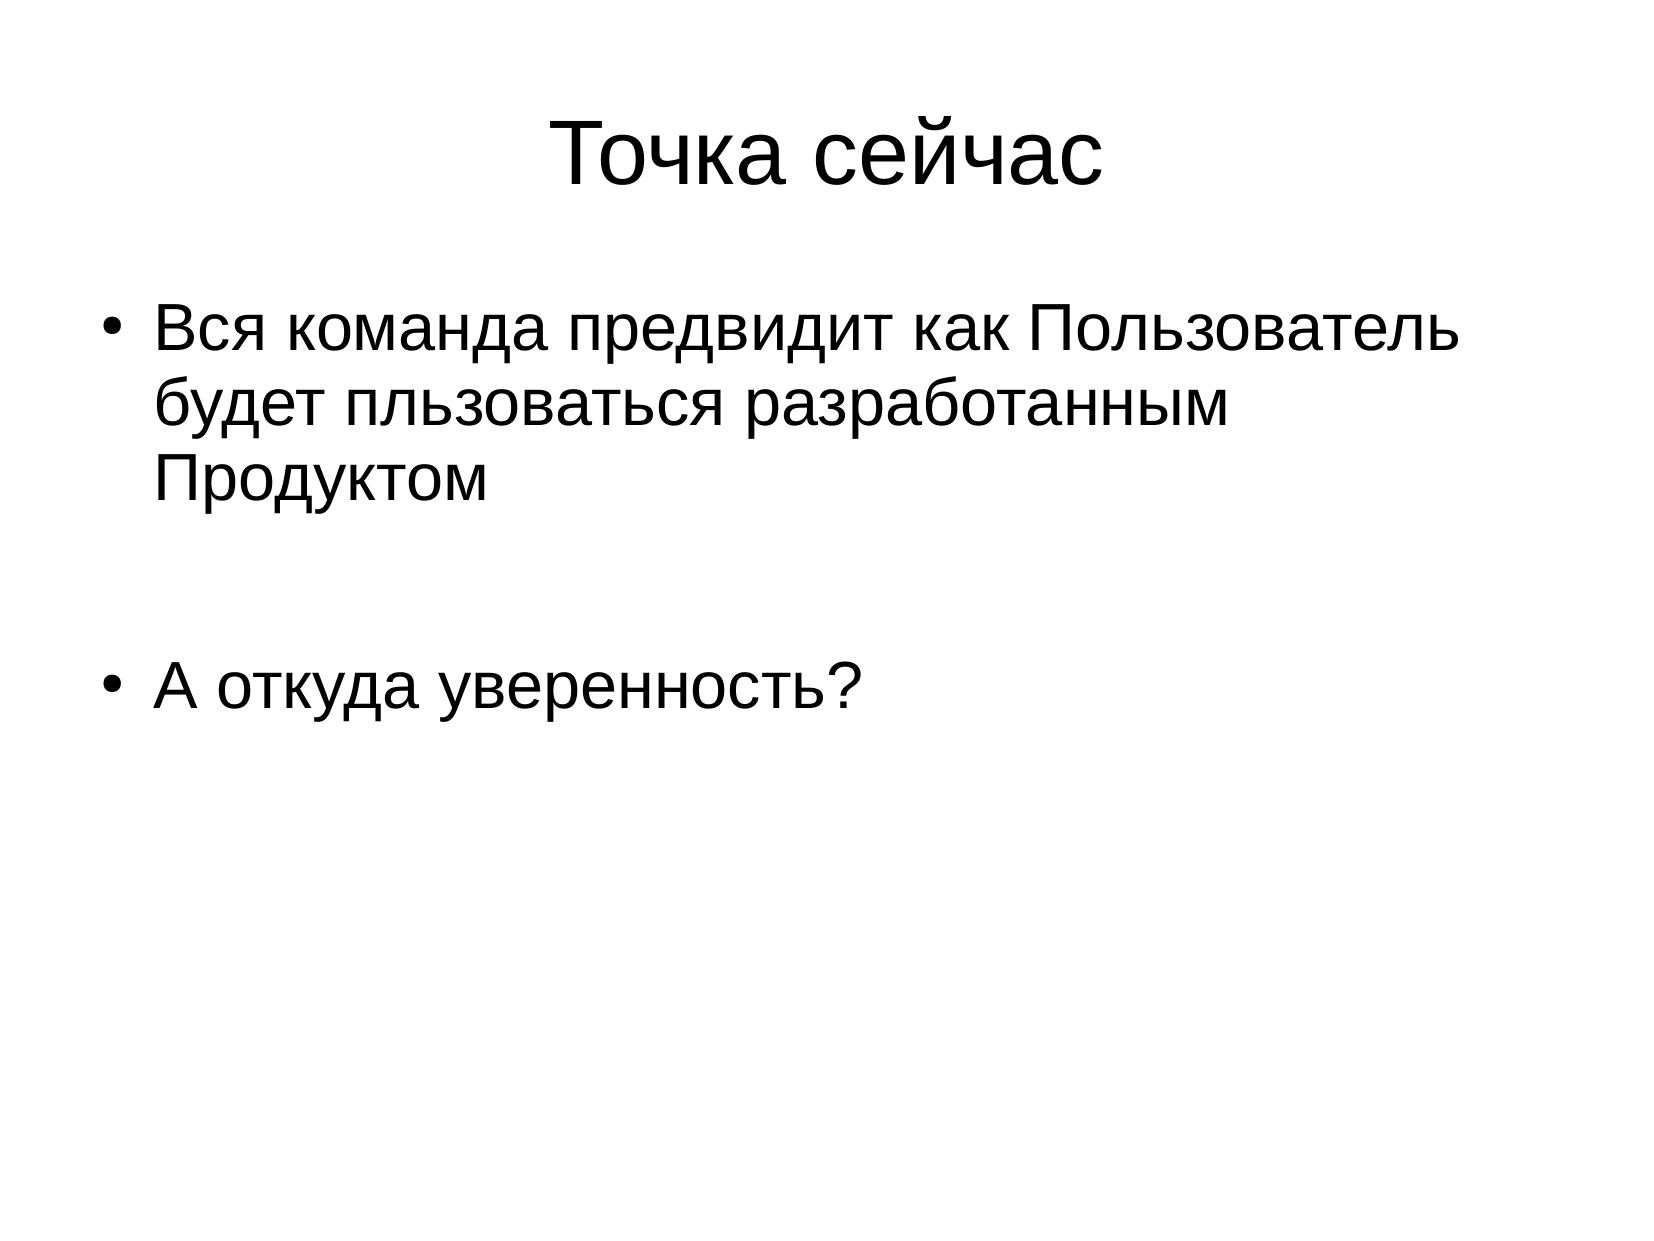

# Точка сейчас
Вся команда предвидит как Пользователь будет пльзоваться разработанным Продуктом
А откуда уверенность?